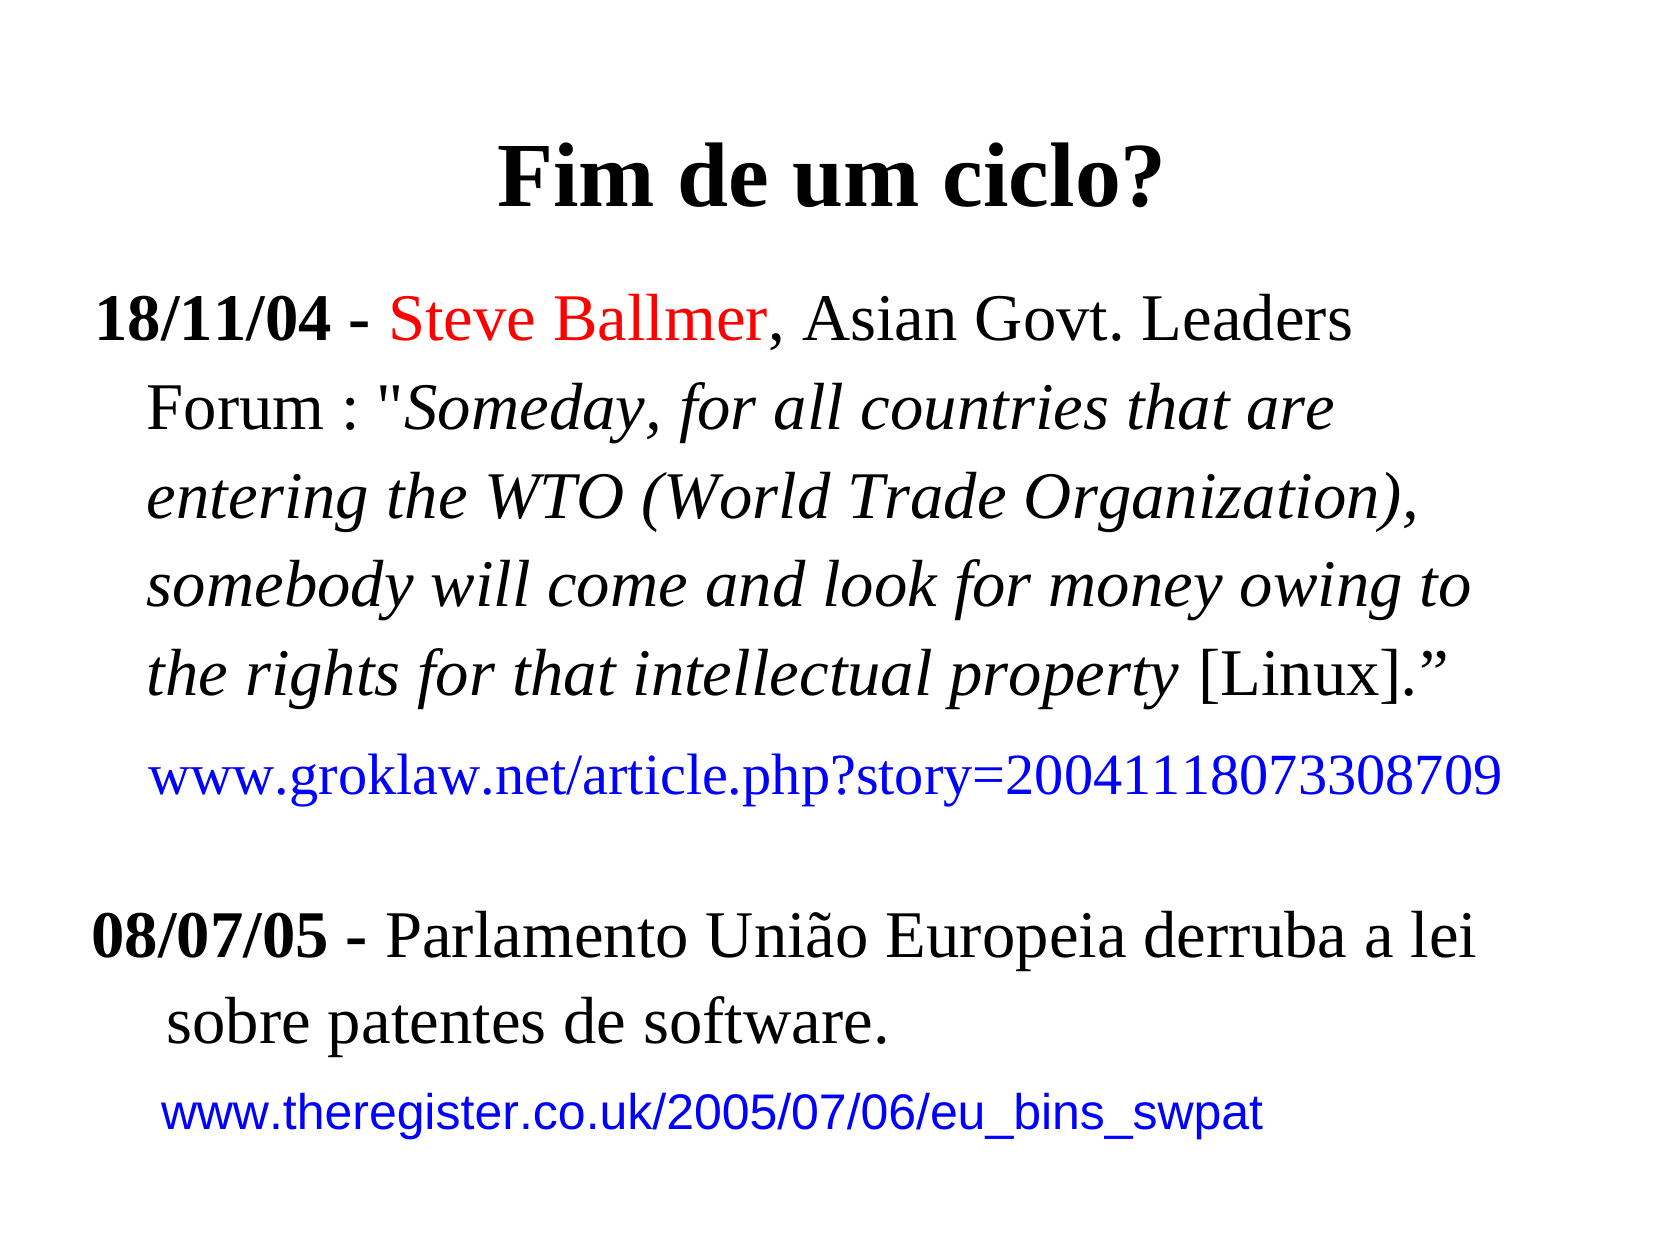

# Fim de um ciclo?
18/11/04 - Steve Ballmer, Asian Govt. Leaders Forum : "Someday, for all countries that are entering the WTO (World Trade Organization), somebody will come and look for money owing to the rights for that intellectual property [Linux].”
www.groklaw.net/article.php?story=20041118073308709
08/07/05 - Parlamento União Europeia derruba a lei
	sobre patentes de software.
www.theregister.co.uk/2005/07/06/eu_bins_swpat